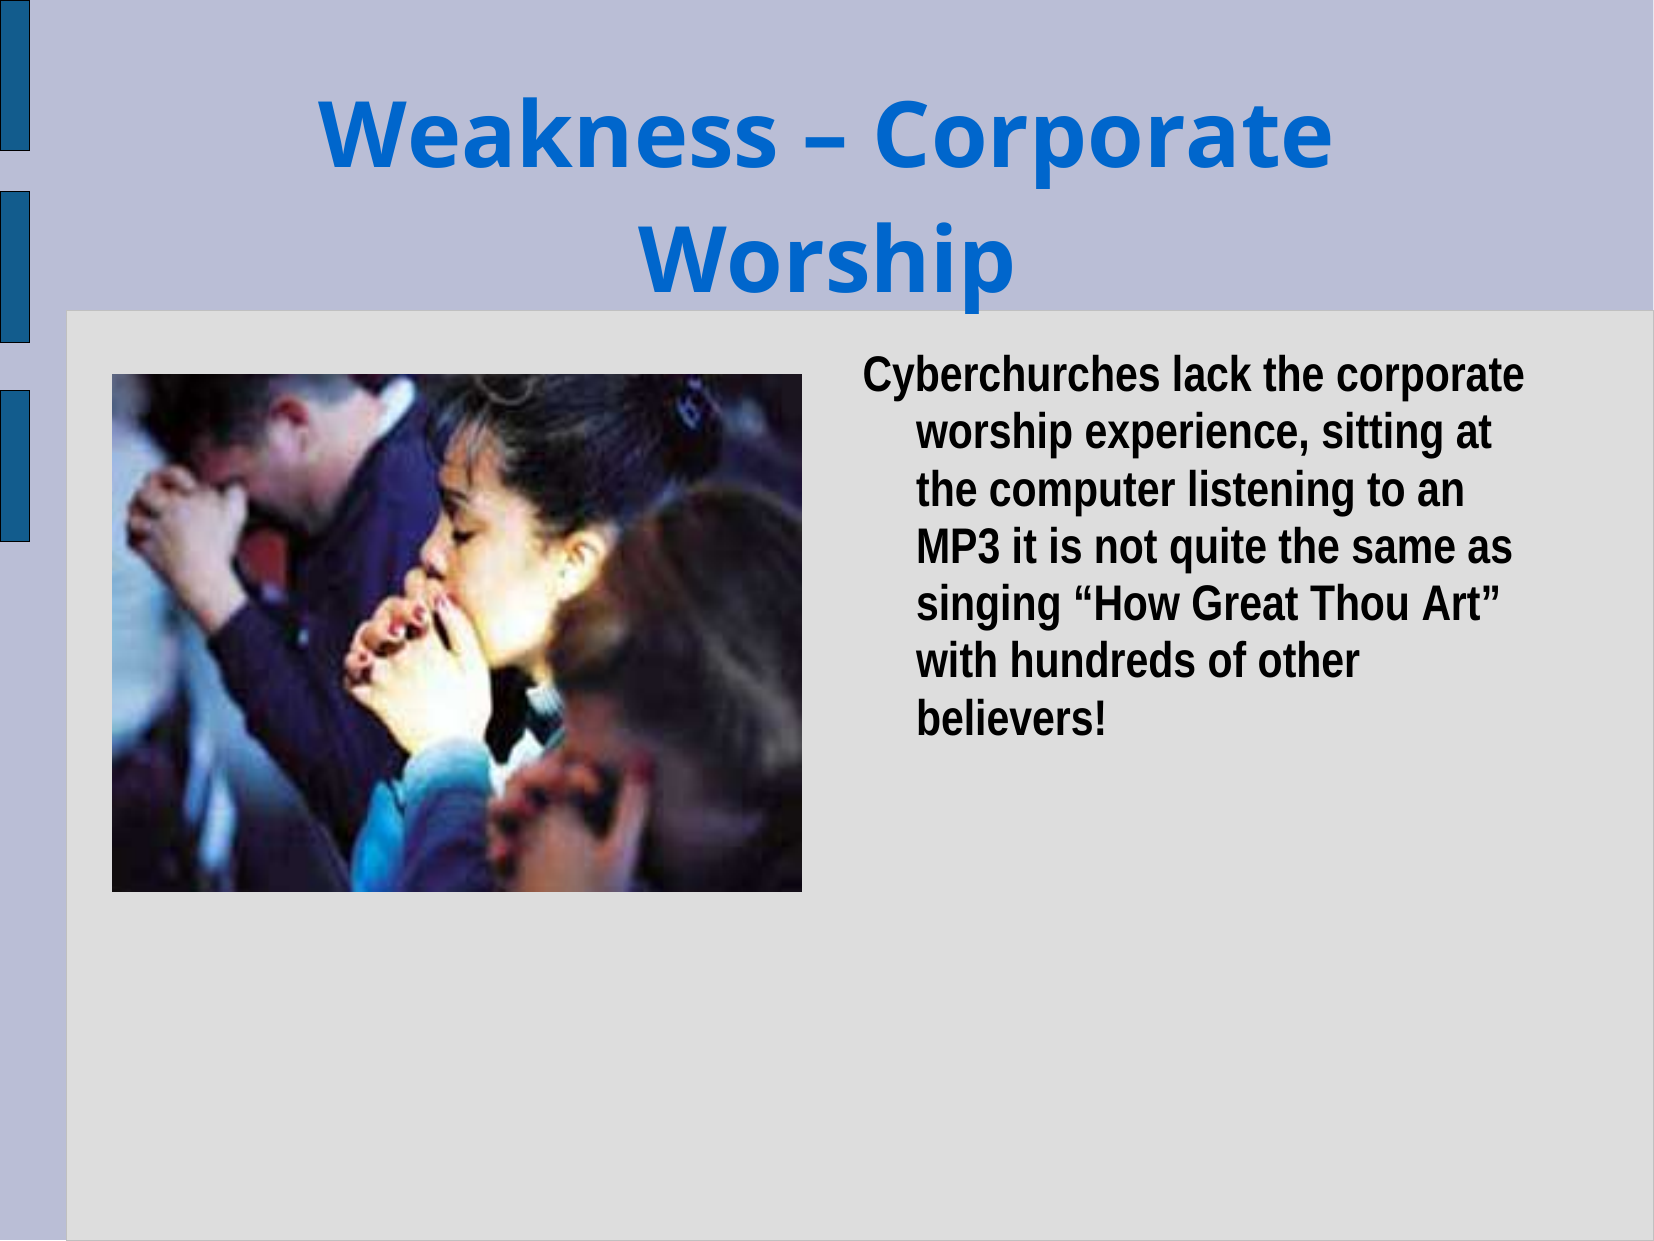

# Weakness – Corporate Worship
Cyberchurches lack the corporate worship experience, sitting at the computer listening to an MP3 it is not quite the same as singing “How Great Thou Art” with hundreds of other believers!